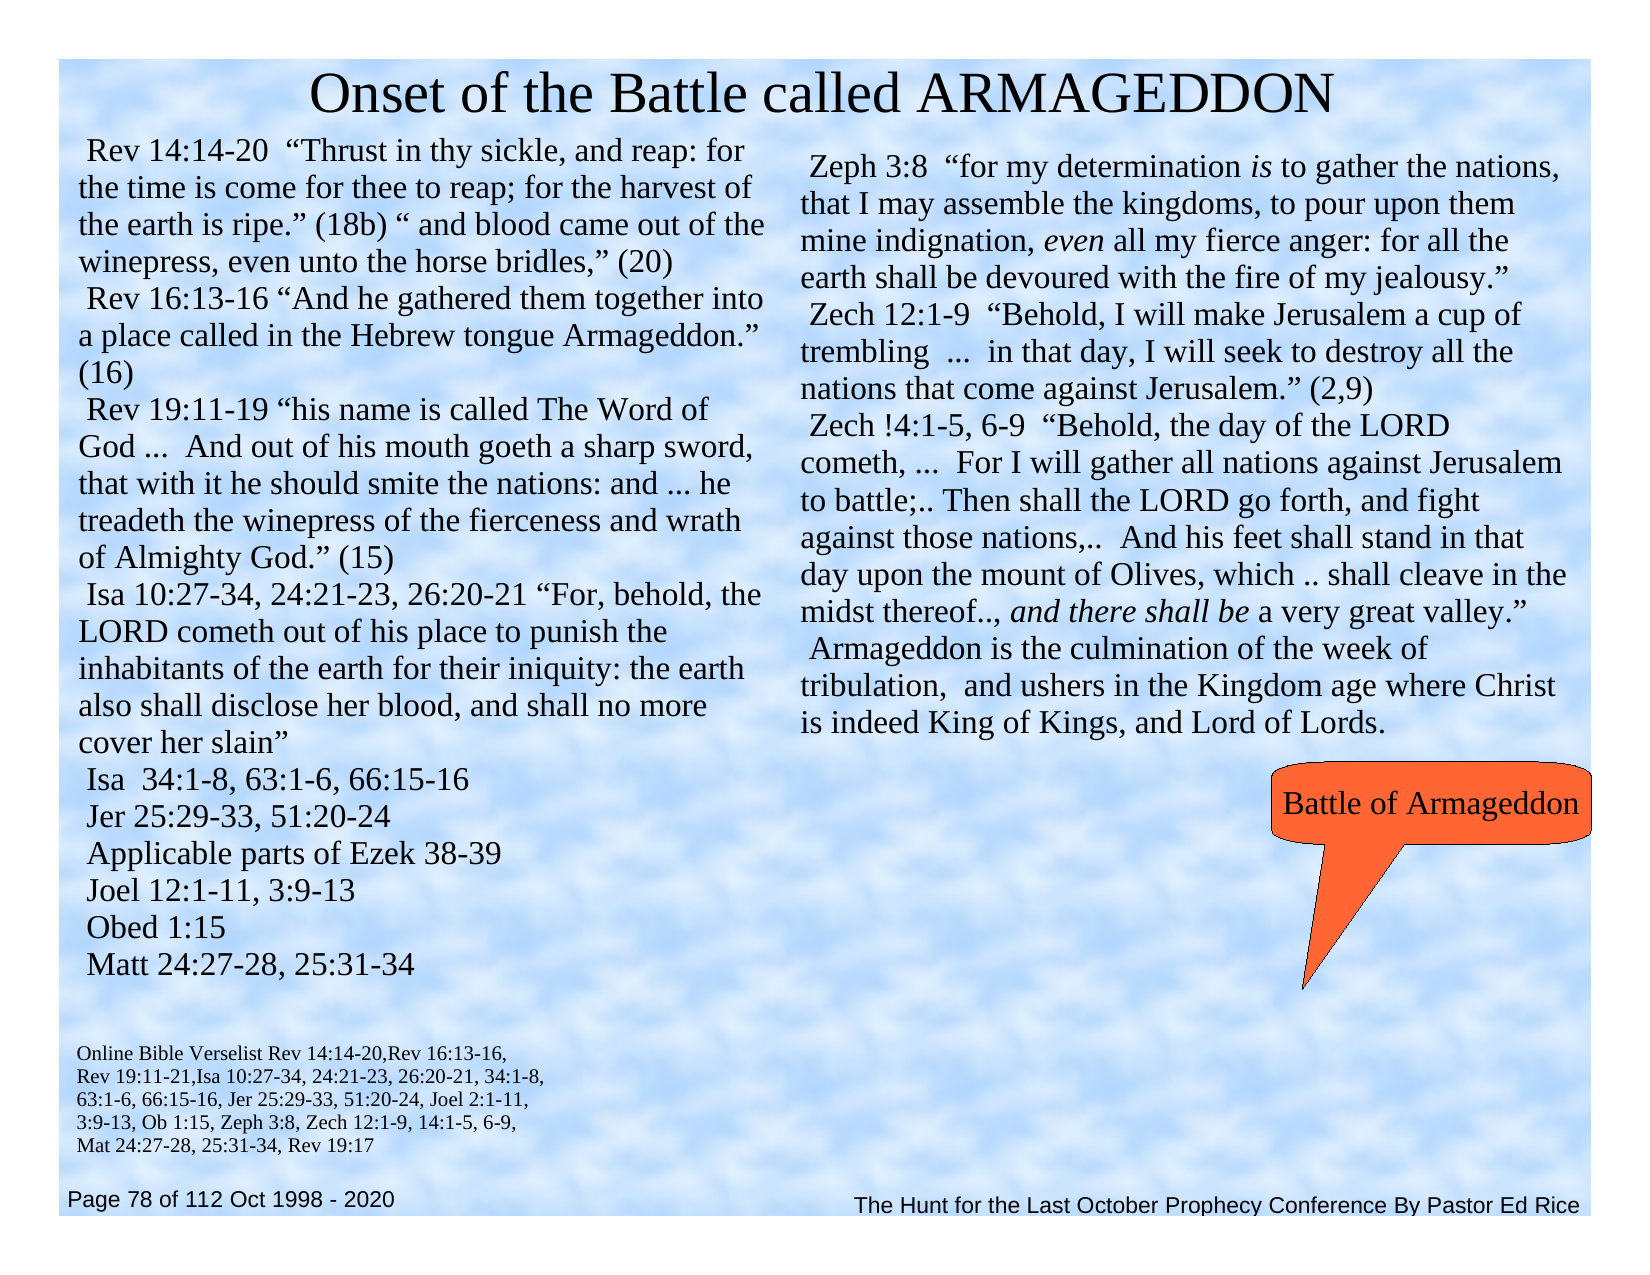

# Onset of the Battle called ARMAGEDDON
 Rev 14:14-20 “Thrust in thy sickle, and reap: for the time is come for thee to reap; for the harvest of the earth is ripe.” (18b) “ and blood came out of the winepress, even unto the horse bridles,” (20)
 Rev 16:13-16 “And he gathered them together into a place called in the Hebrew tongue Armageddon.” (16)
 Rev 19:11-19 “his name is called The Word of God ... And out of his mouth goeth a sharp sword, that with it he should smite the nations: and ... he treadeth the winepress of the fierceness and wrath of Almighty God.” (15)
 Isa 10:27-34, 24:21-23, 26:20-21 “For, behold, the LORD cometh out of his place to punish the inhabitants of the earth for their iniquity: the earth also shall disclose her blood, and shall no more cover her slain”
 Isa 34:1-8, 63:1-6, 66:15-16
 Jer 25:29-33, 51:20-24
 Applicable parts of Ezek 38-39
 Joel 12:1-11, 3:9-13
 Obed 1:15
 Matt 24:27-28, 25:31-34
 Zeph 3:8 “for my determination is to gather the nations, that I may assemble the kingdoms, to pour upon them mine indignation, even all my fierce anger: for all the earth shall be devoured with the fire of my jealousy.”
 Zech 12:1-9 “Behold, I will make Jerusalem a cup of trembling ... in that day, I will seek to destroy all the nations that come against Jerusalem.” (2,9)
 Zech !4:1-5, 6-9 “Behold, the day of the LORD cometh, ... For I will gather all nations against Jerusalem to battle;.. Then shall the LORD go forth, and fight against those nations,.. And his feet shall stand in that day upon the mount of Olives, which .. shall cleave in the midst thereof.., and there shall be a very great valley.”
 Armageddon is the culmination of the week of tribulation, and ushers in the Kingdom age where Christ is indeed King of Kings, and Lord of Lords.
Battle of Armageddon
Online Bible Verselist Rev 14:14-20,Rev 16:13-16, Rev 19:11-21,Isa 10:27-34, 24:21-23, 26:20-21, 34:1-8, 63:1-6, 66:15-16, Jer 25:29-33, 51:20-24, Joel 2:1-11, 3:9-13, Ob 1:15, Zeph 3:8, Zech 12:1-9, 14:1-5, 6-9, Mat 24:27-28, 25:31-34, Rev 19:17